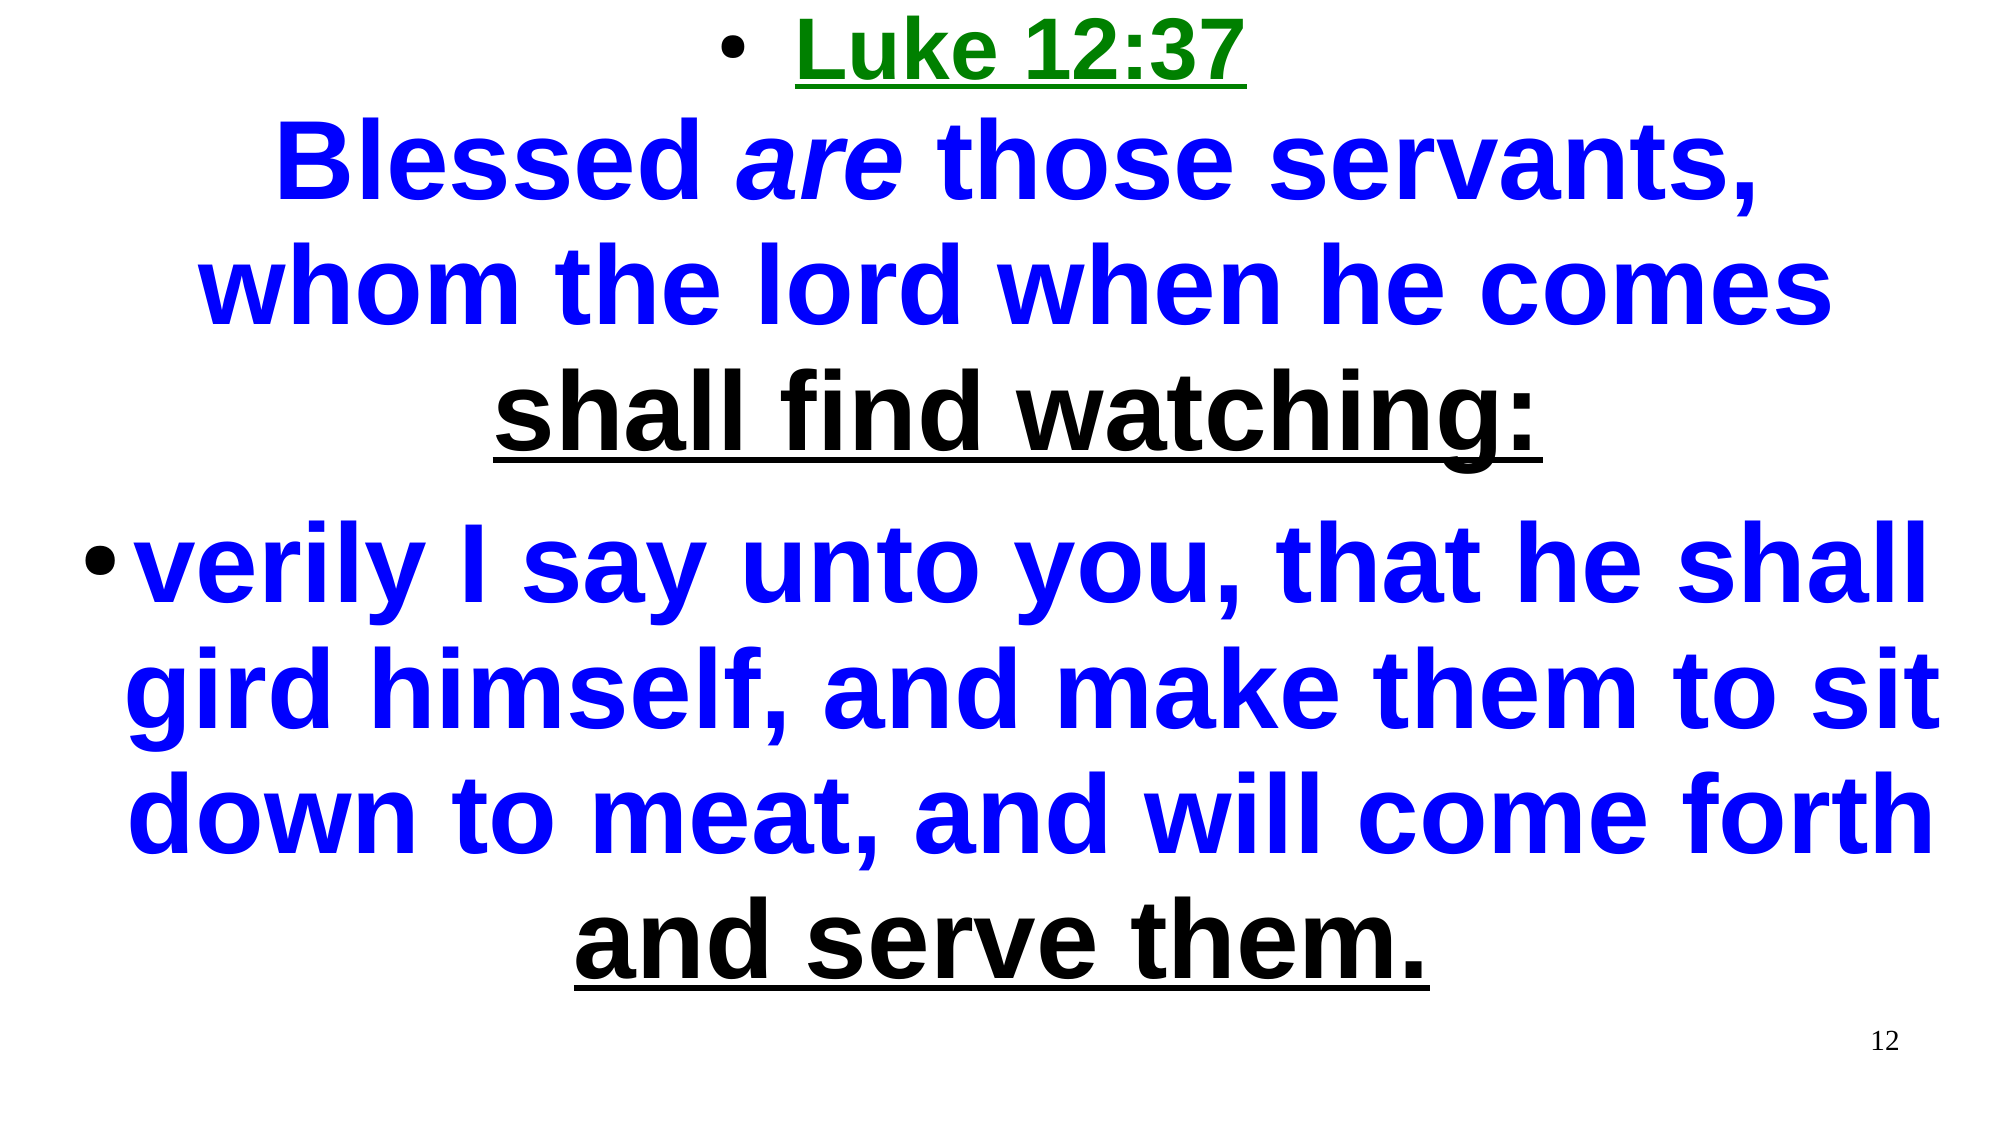

# Luke 12:37  Blessed are those servants, whom the lord when he comes shall find watching:
verily I say unto you, that he shall gird himself, and make them to sit down to meat, and will come forth and serve them.
12